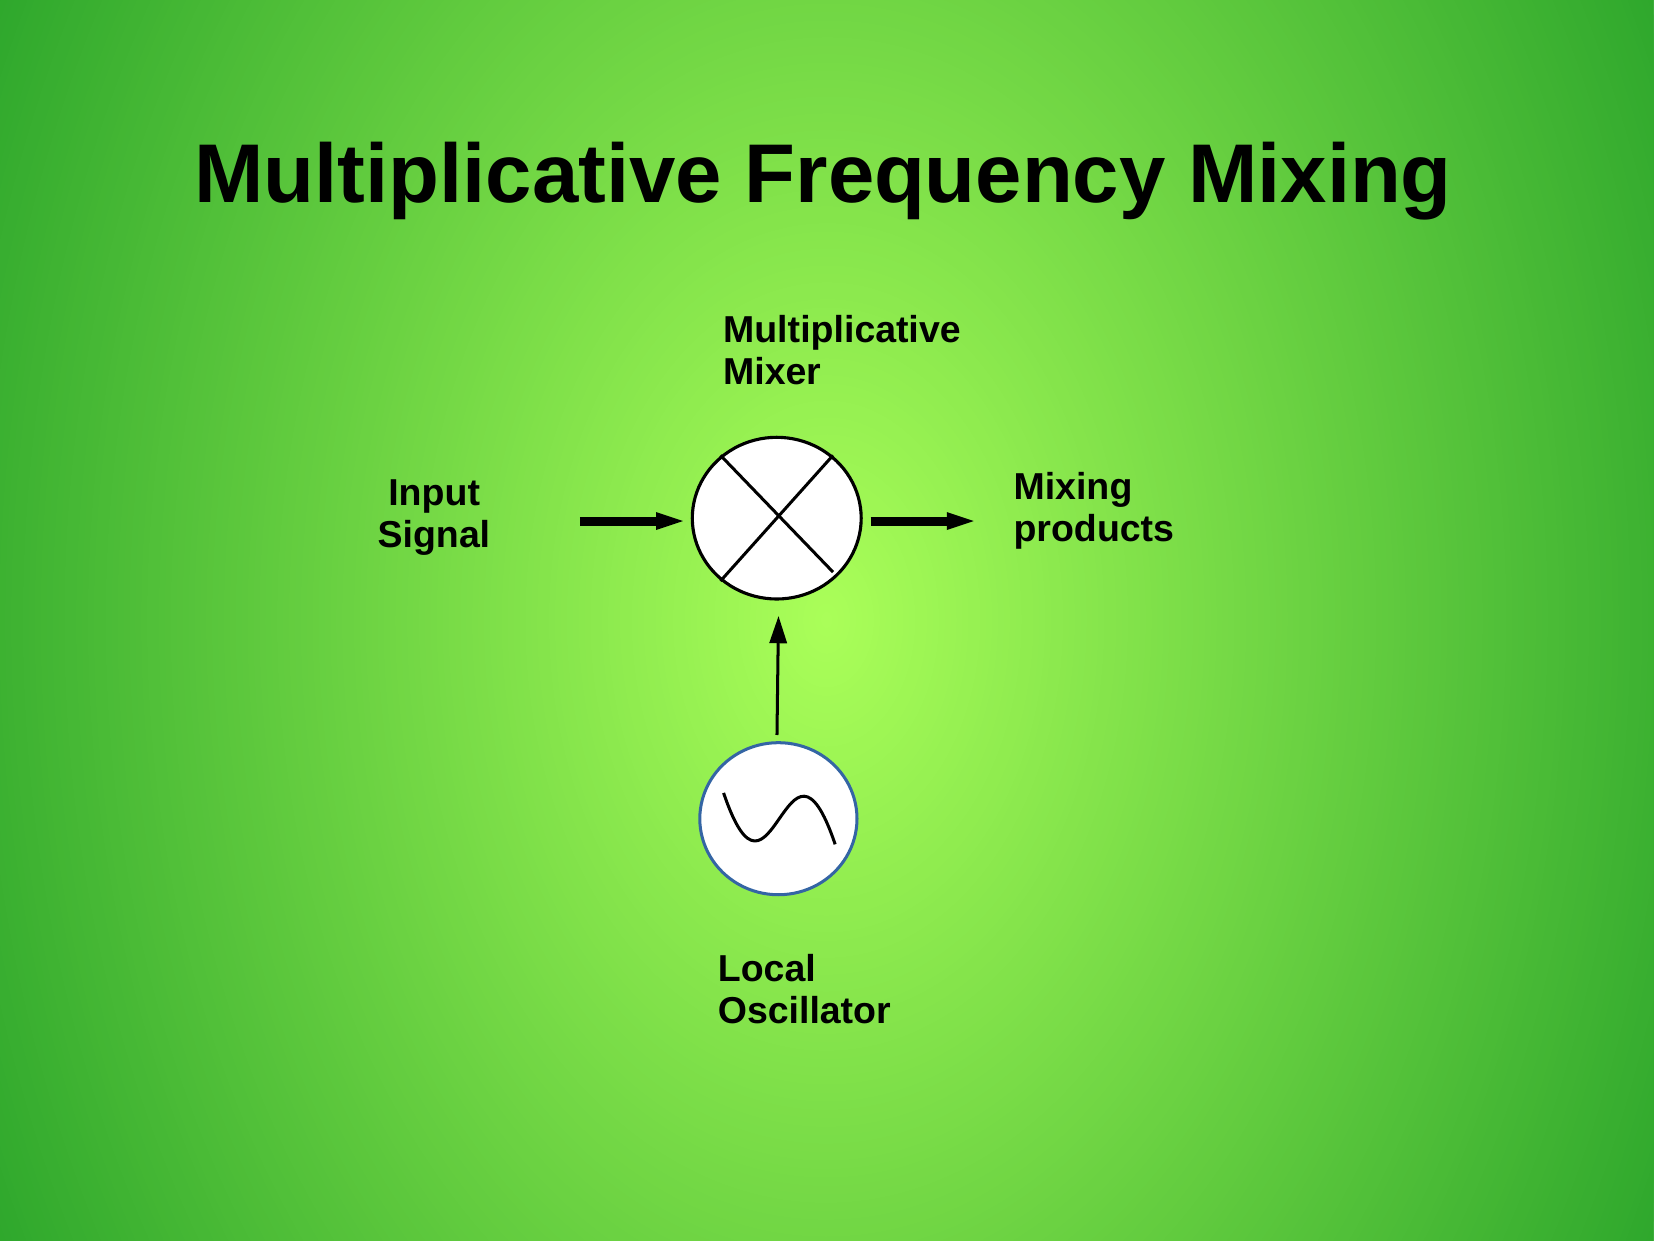

Multiplicative Frequency Mixing
Multiplicative
Mixer
Mixing
products
 Input Signal
Local
Oscillator